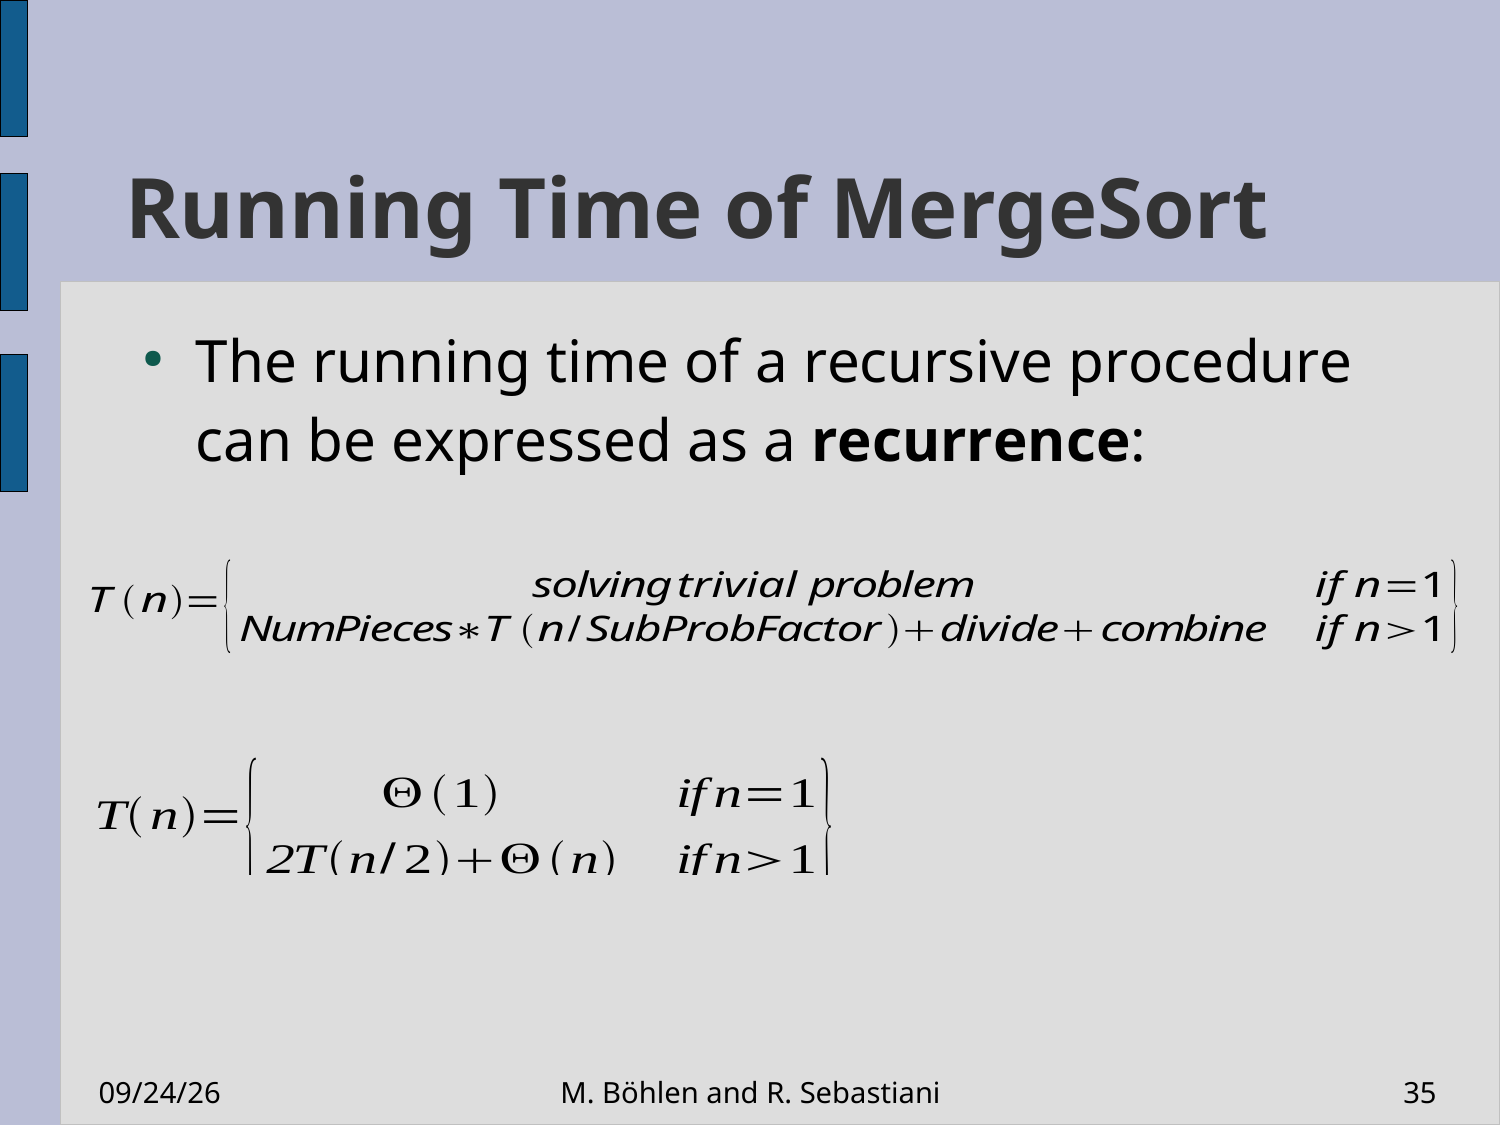

# Running Time of MergeSort
The running time of a recursive procedure can be expressed as a recurrence:
M. Böhlen and R. Sebastiani
35